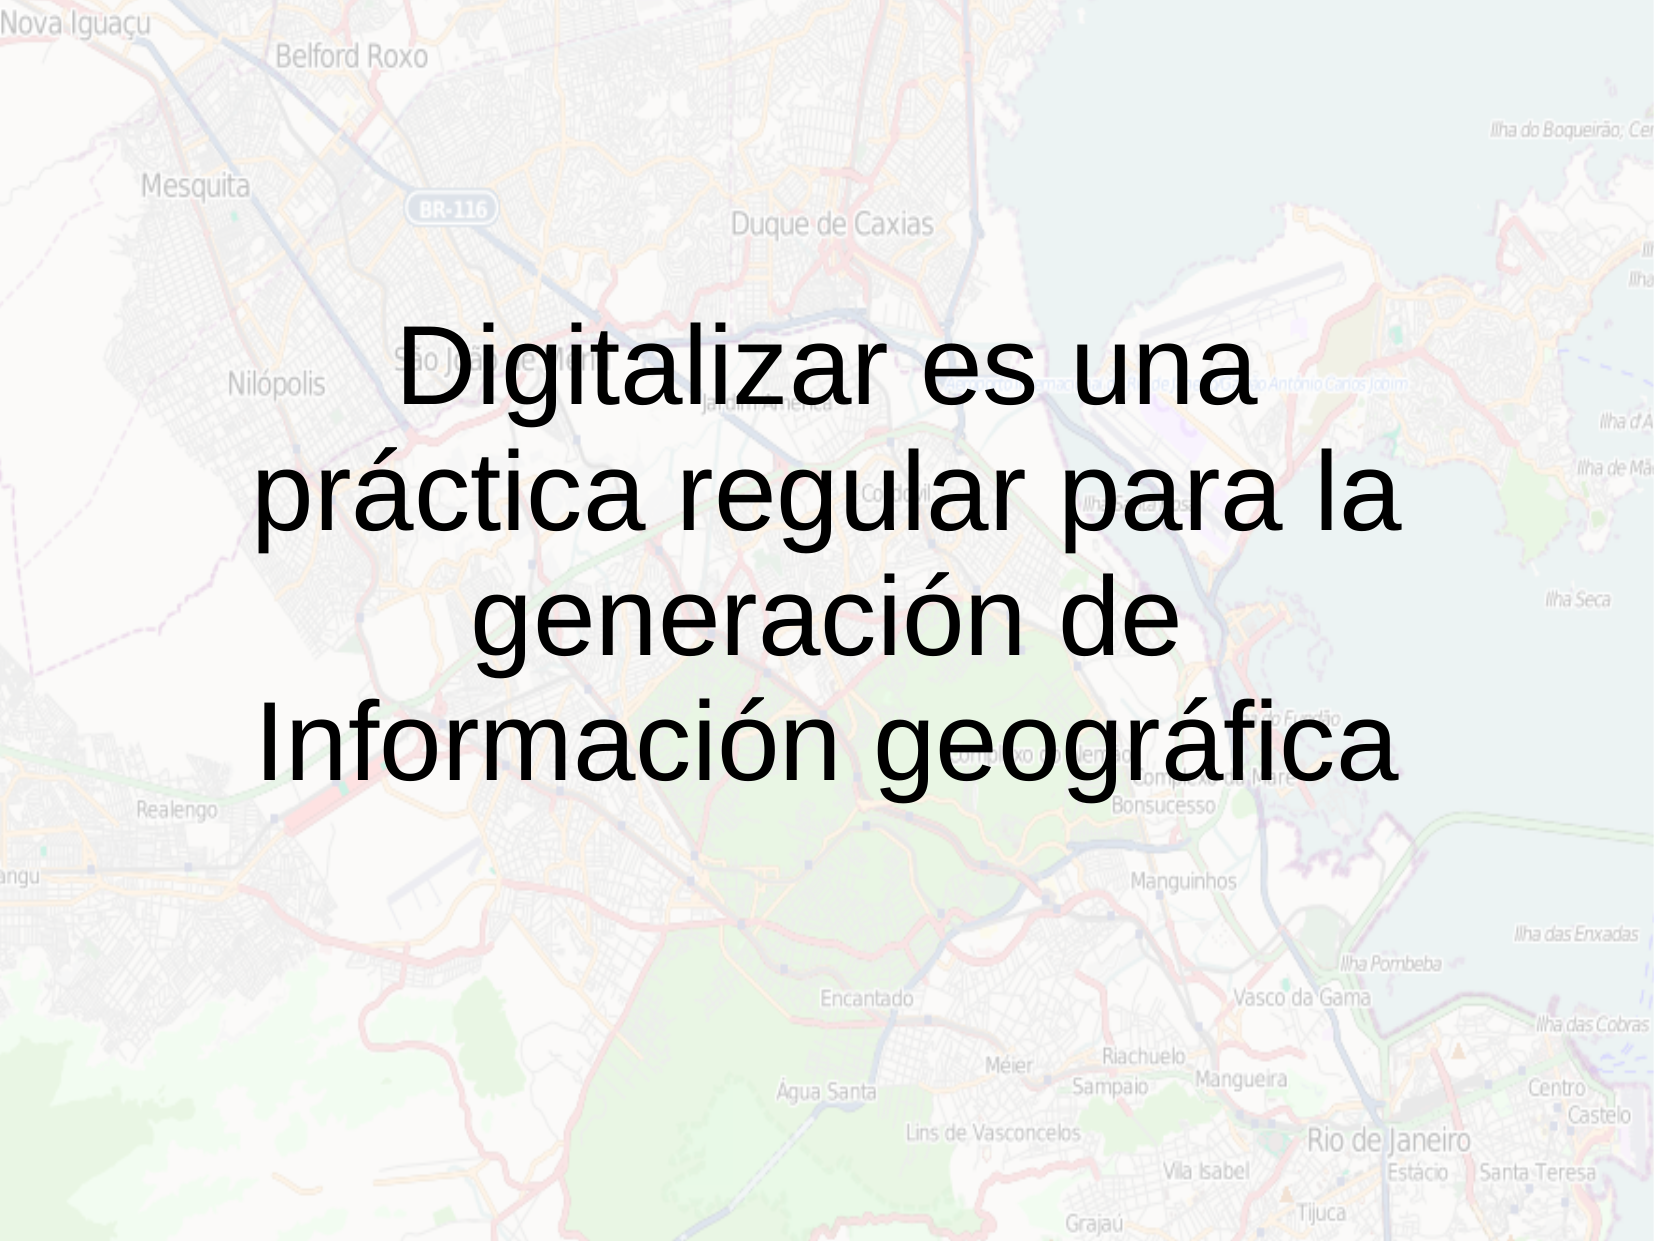

Digitalizar es una práctica regular para la generación de Información geográfica